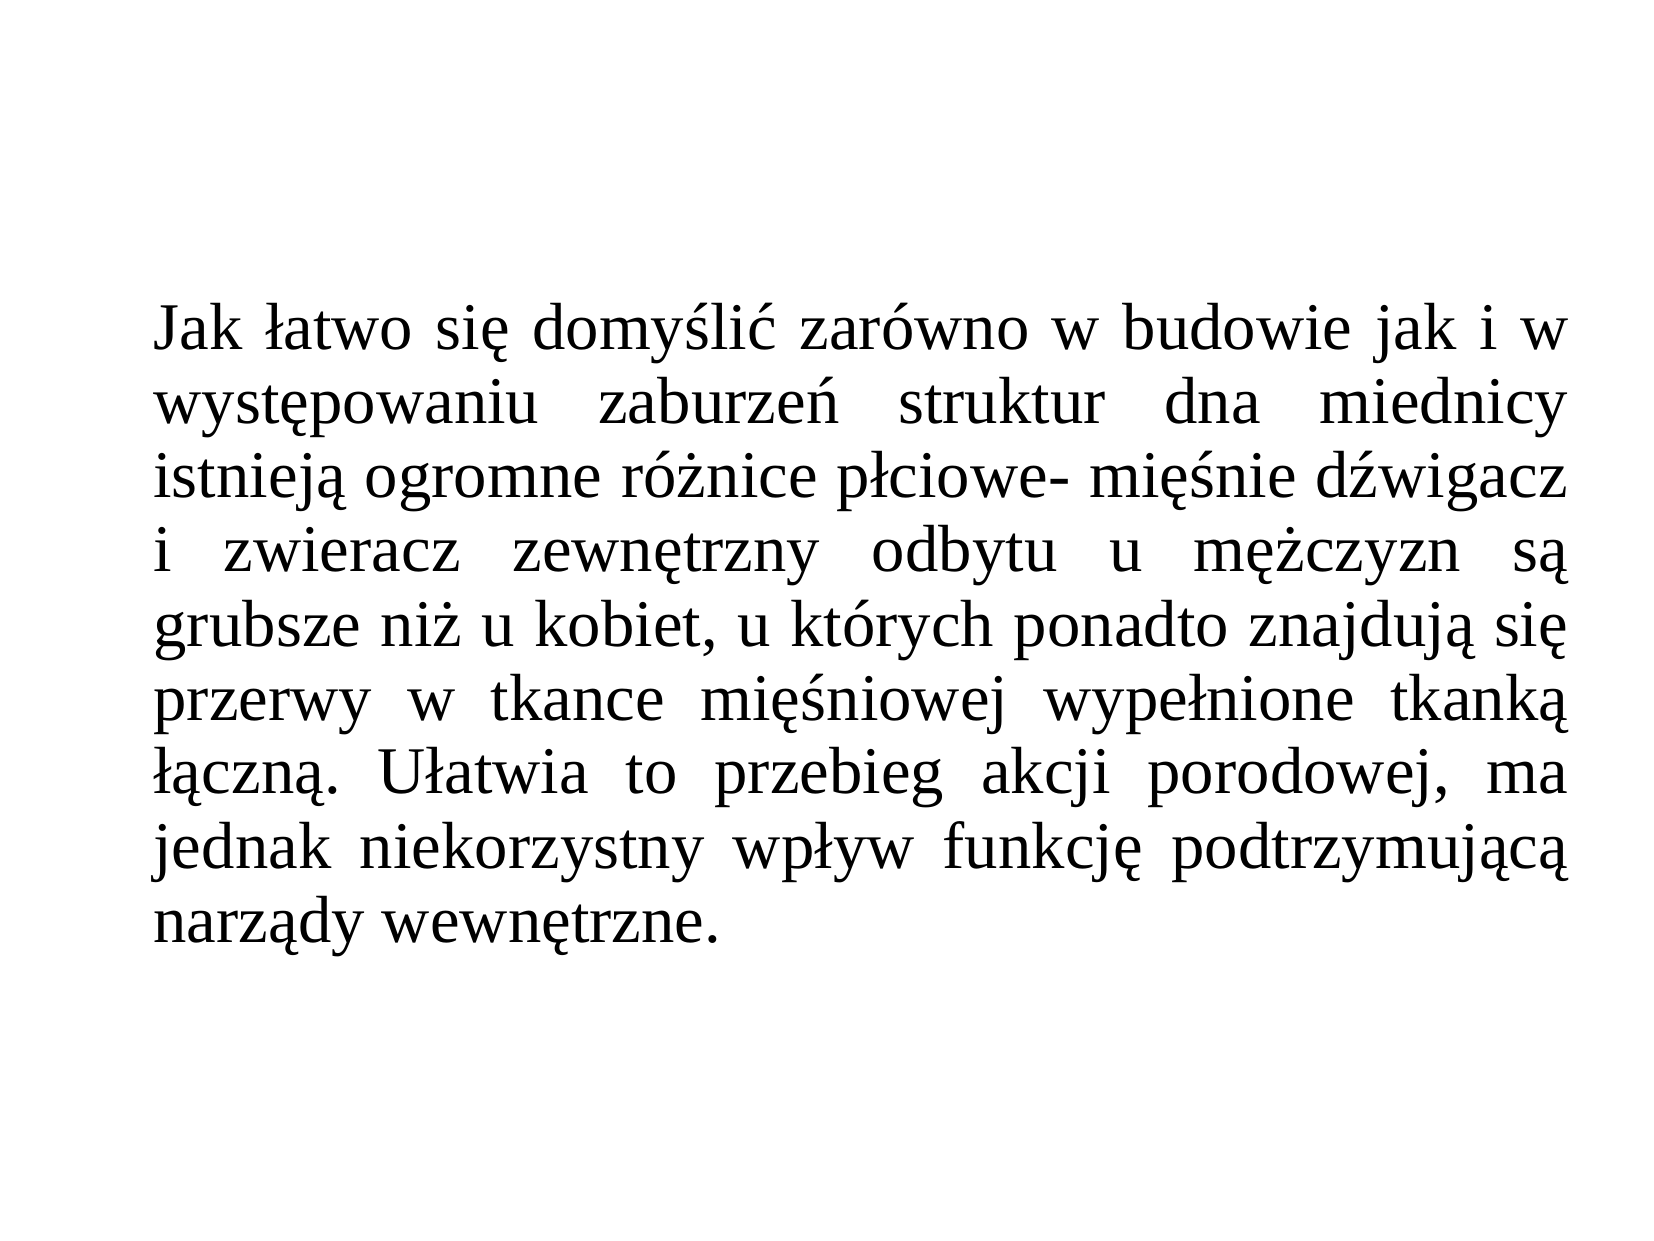

#
Jak łatwo się domyślić zarówno w budowie jak i w występowaniu zaburzeń struktur dna miednicy istnieją ogromne różnice płciowe- mięśnie dźwigacz i zwieracz zewnętrzny odbytu u mężczyzn są grubsze niż u kobiet, u których ponadto znajdują się przerwy w tkance mięśniowej wypełnione tkanką łączną. Ułatwia to przebieg akcji porodowej, ma jednak niekorzystny wpływ funkcję podtrzymującą narządy wewnętrzne.